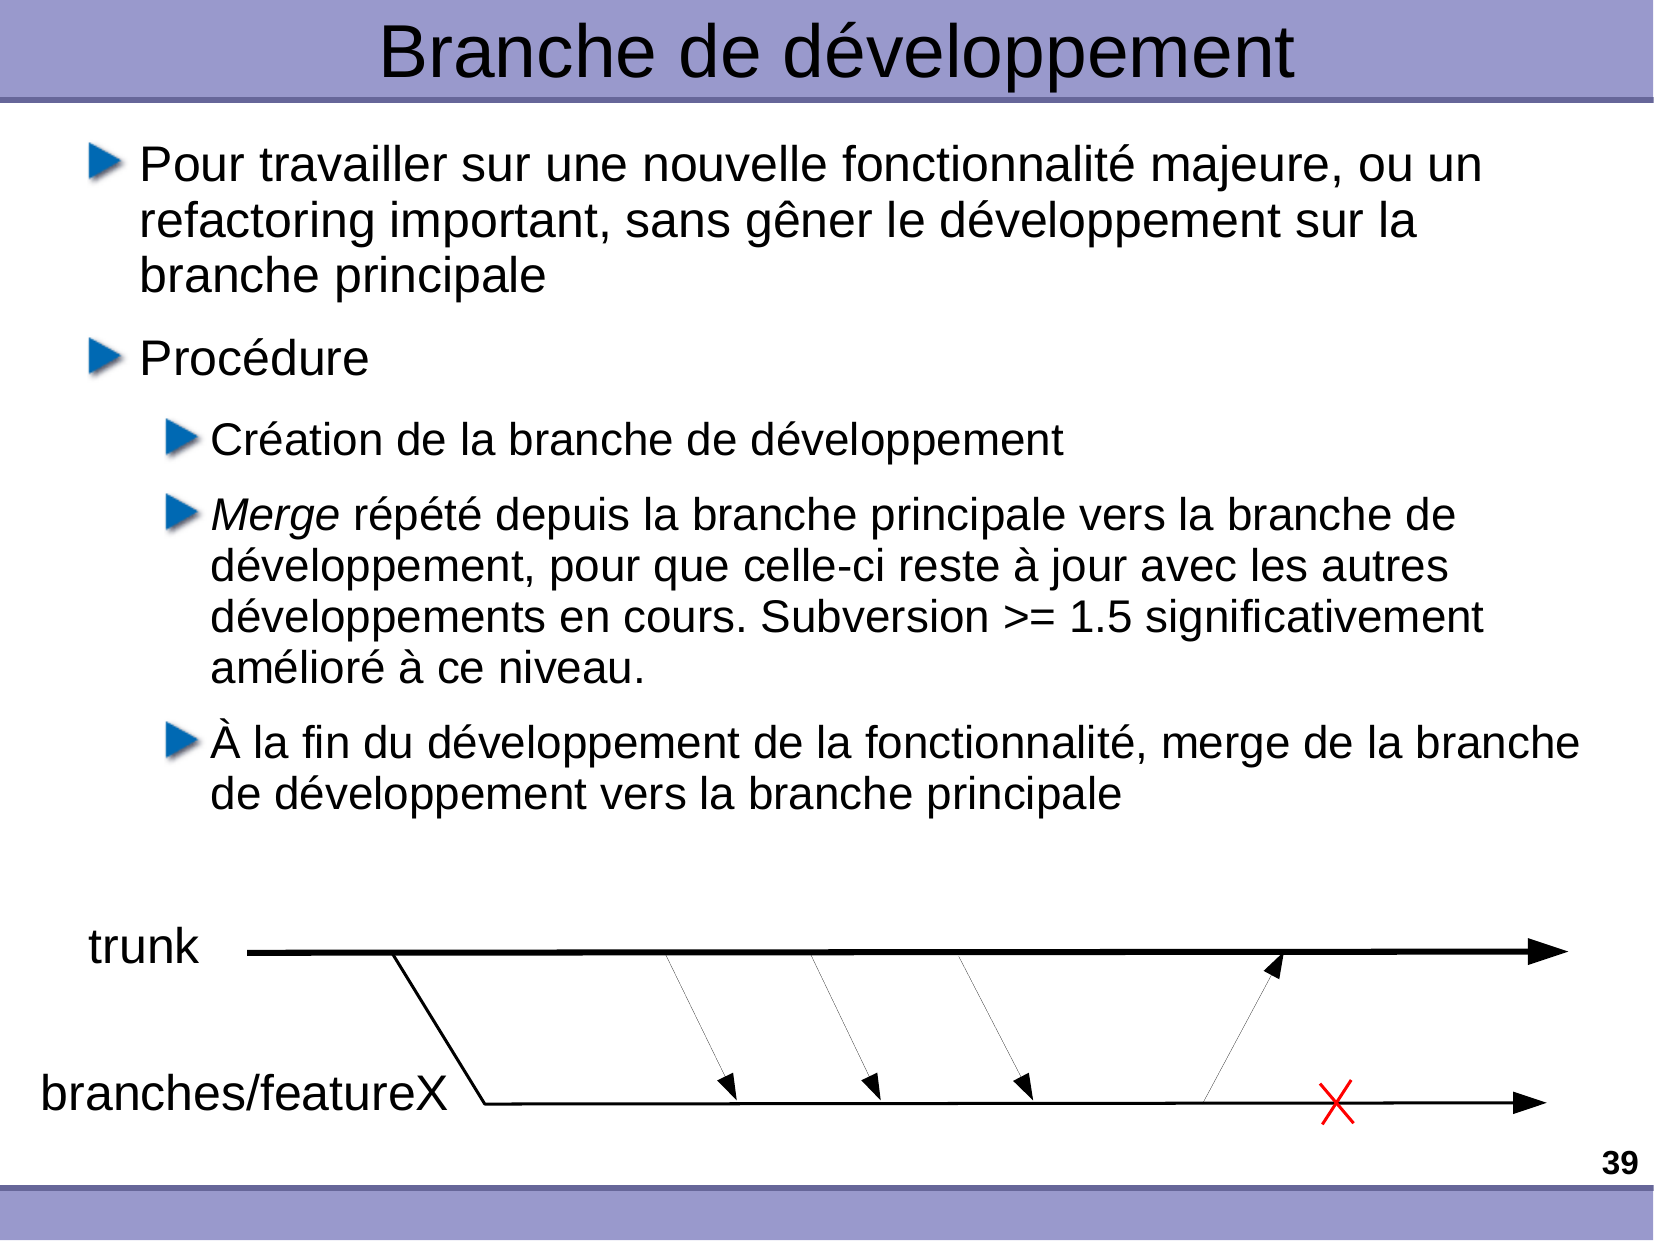

# Branche de développement
Pour travailler sur une nouvelle fonctionnalité majeure, ou un refactoring important, sans gêner le développement sur la branche principale
Procédure
Création de la branche de développement
Merge répété depuis la branche principale vers la branche de développement, pour que celle-ci reste à jour avec les autres développements en cours. Subversion >= 1.5 significativement amélioré à ce niveau.
À la fin du développement de la fonctionnalité, merge de la branche de développement vers la branche principale
trunk
branches/featureX